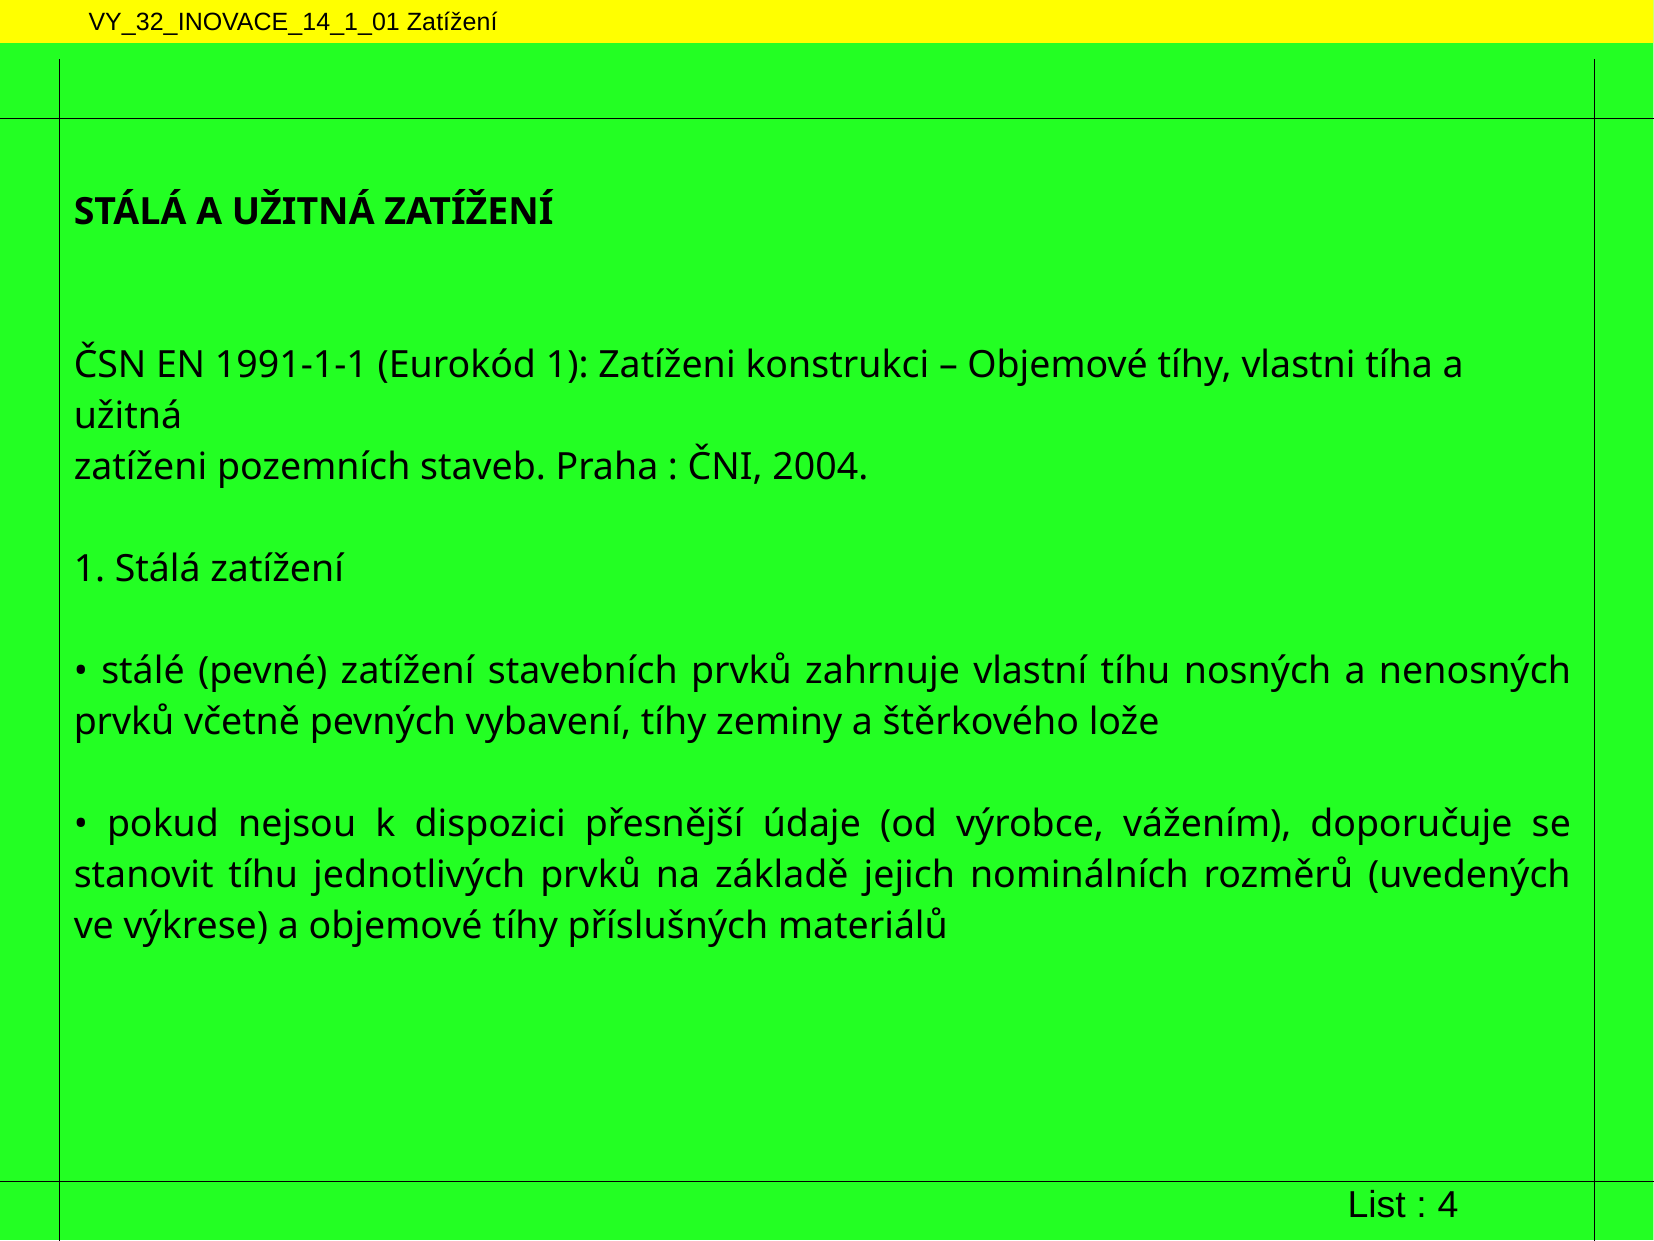

VY_32_INOVACE_14_1_01 Zatížení
STÁLÁ A UŽITNÁ ZATÍŽENÍ
ČSN EN 1991-1-1 (Eurokód 1): Zatíženi konstrukci – Objemové tíhy, vlastni tíha a užitná
zatíženi pozemních staveb. Praha : ČNI, 2004.
1. Stálá zatížení
• stálé (pevné) zatížení stavebních prvků zahrnuje vlastní tíhu nosných a nenosných prvků včetně pevných vybavení, tíhy zeminy a štěrkového lože
• pokud nejsou k dispozici přesnější údaje (od výrobce, vážením), doporučuje se stanovit tíhu jednotlivých prvků na základě jejich nominálních rozměrů (uvedených ve výkrese) a objemové tíhy příslušných materiálů
List :